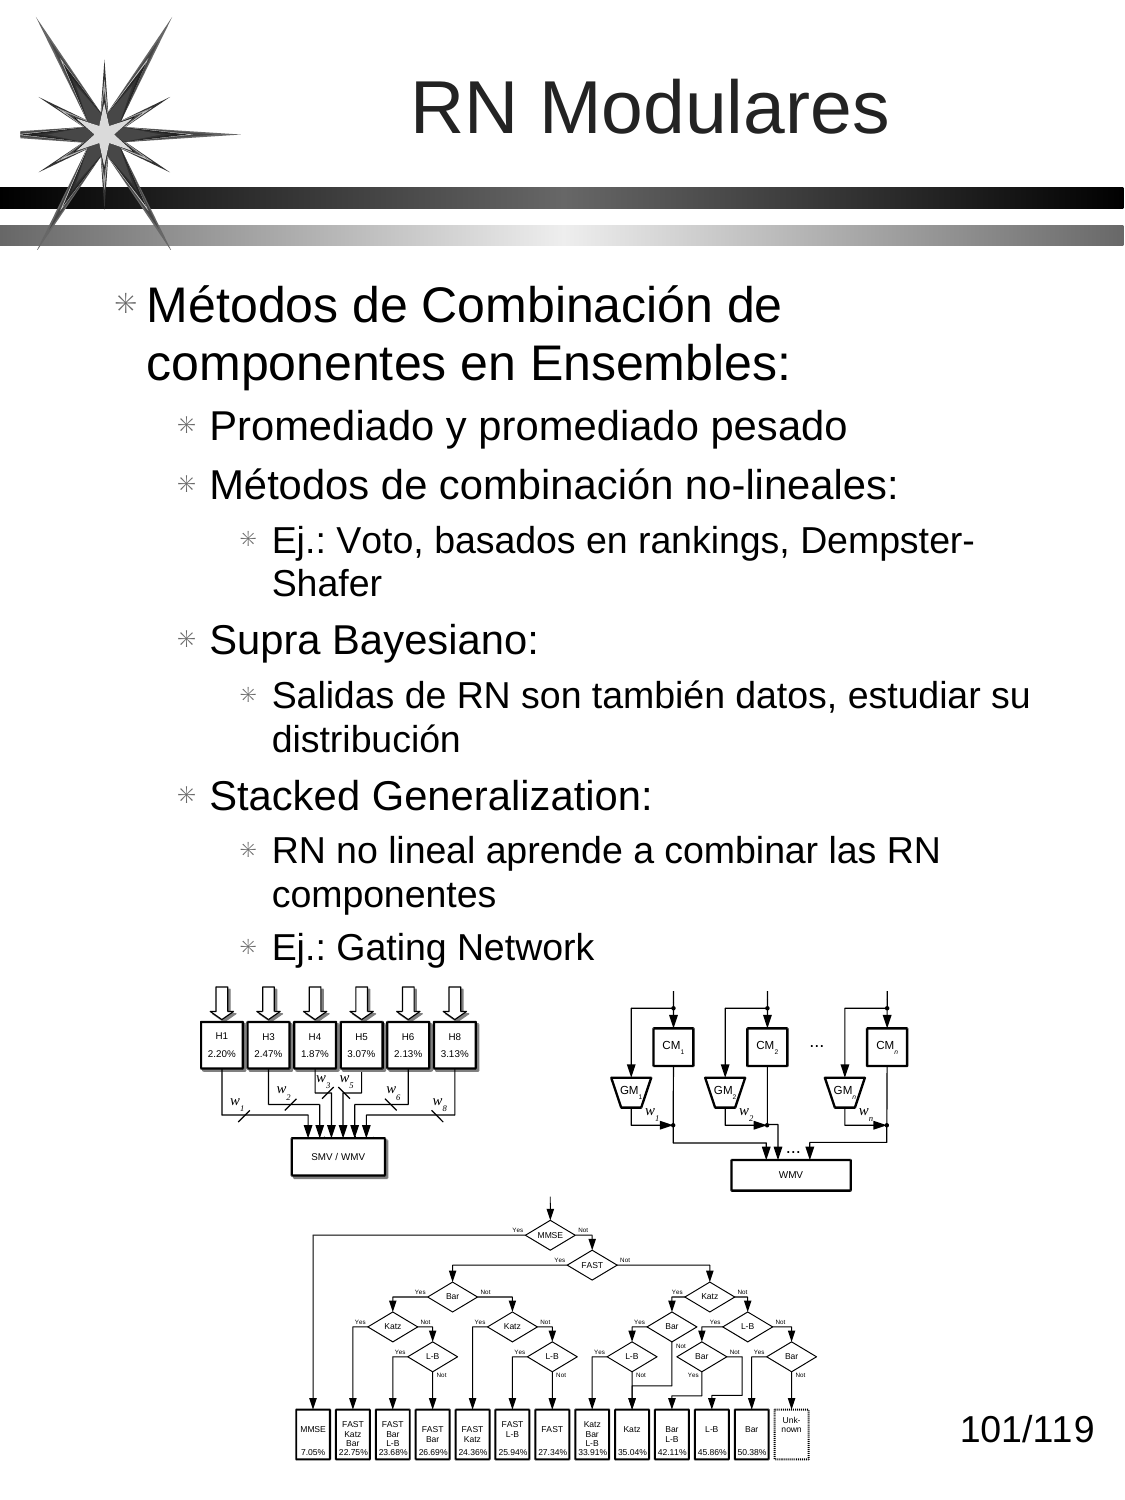

# RN Modulares
Métodos de Combinación de componentes en Ensembles:
Promediado y promediado pesado
Métodos de combinación no-lineales:
Ej.: Voto, basados en rankings, Dempster-Shafer
Supra Bayesiano:
Salidas de RN son también datos, estudiar su distribución
Stacked Generalization:
RN no lineal aprende a combinar las RN componentes
Ej.: Gating Network